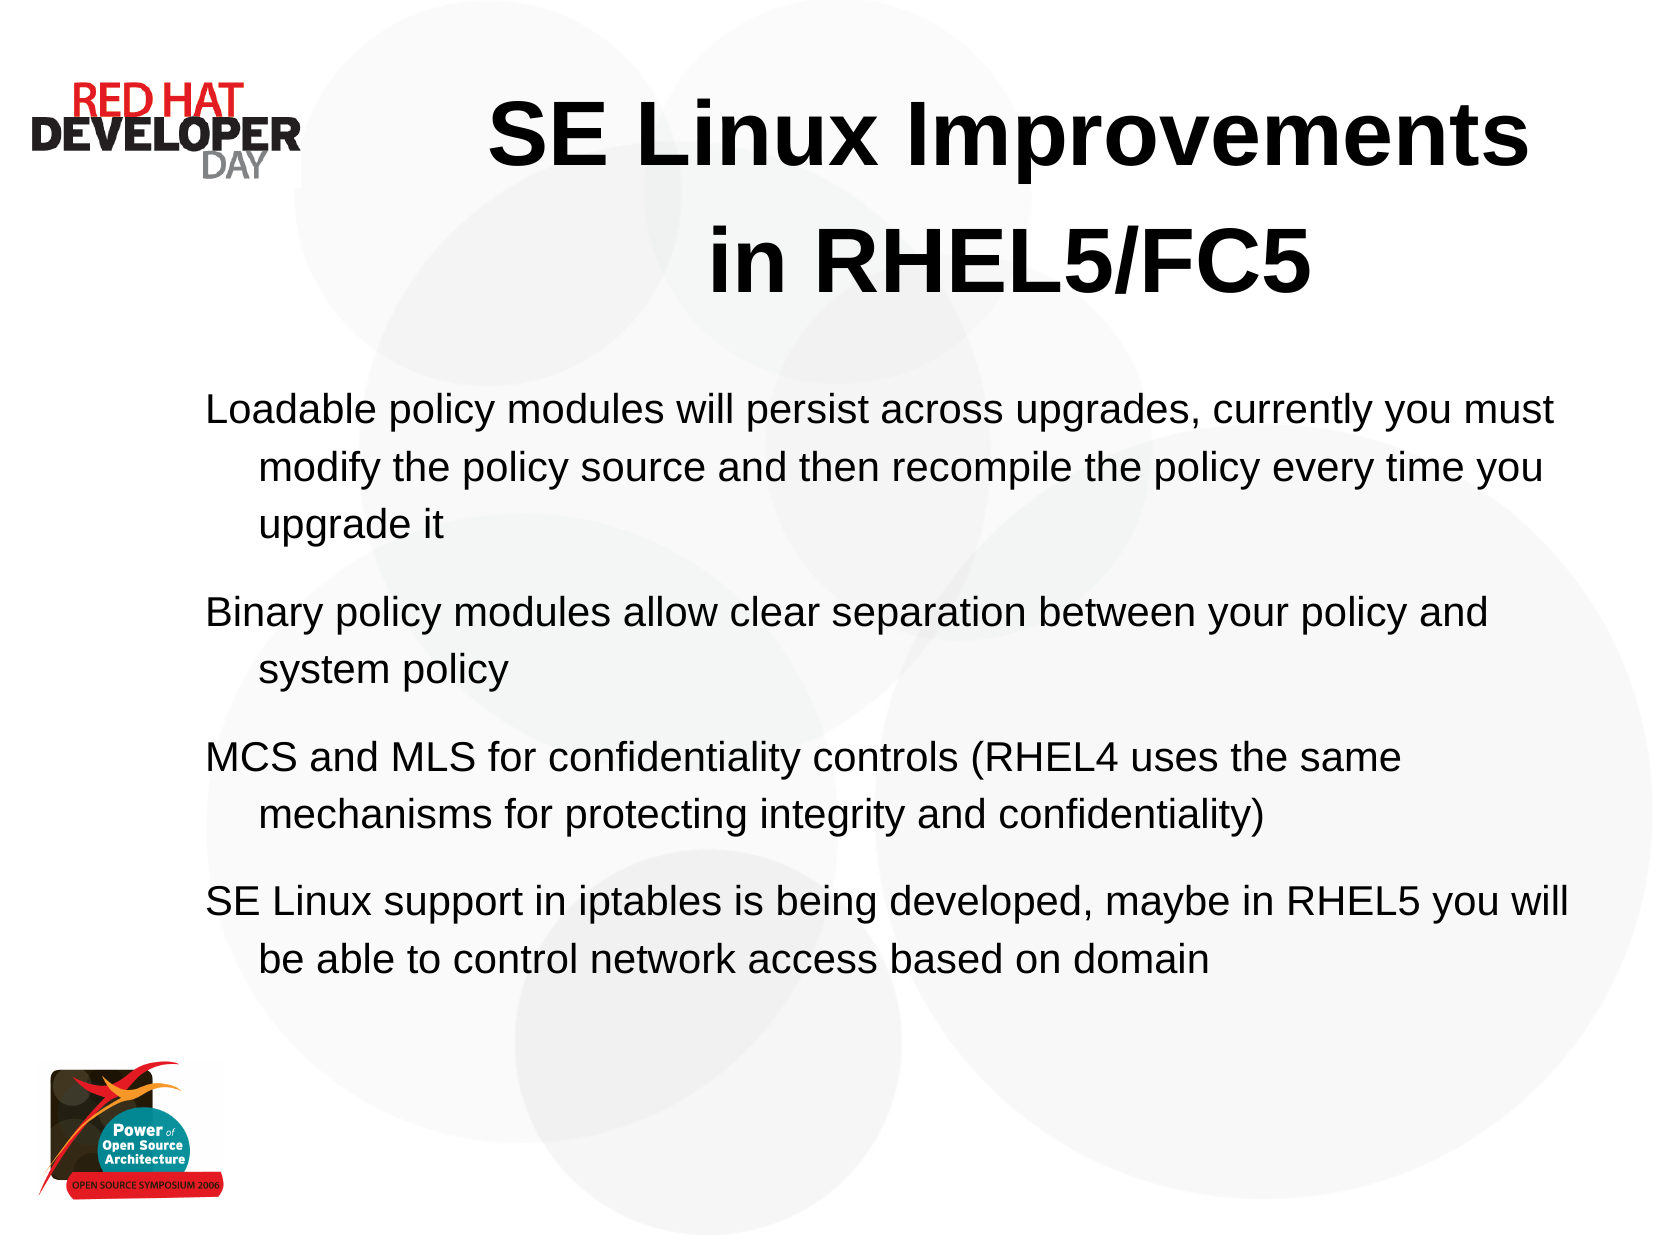

# SE Linux Improvements in RHEL5/FC5
Loadable policy modules will persist across upgrades, currently you must modify the policy source and then recompile the policy every time you upgrade it
Binary policy modules allow clear separation between your policy and system policy
MCS and MLS for confidentiality controls (RHEL4 uses the same mechanisms for protecting integrity and confidentiality)
SE Linux support in iptables is being developed, maybe in RHEL5 you will be able to control network access based on domain